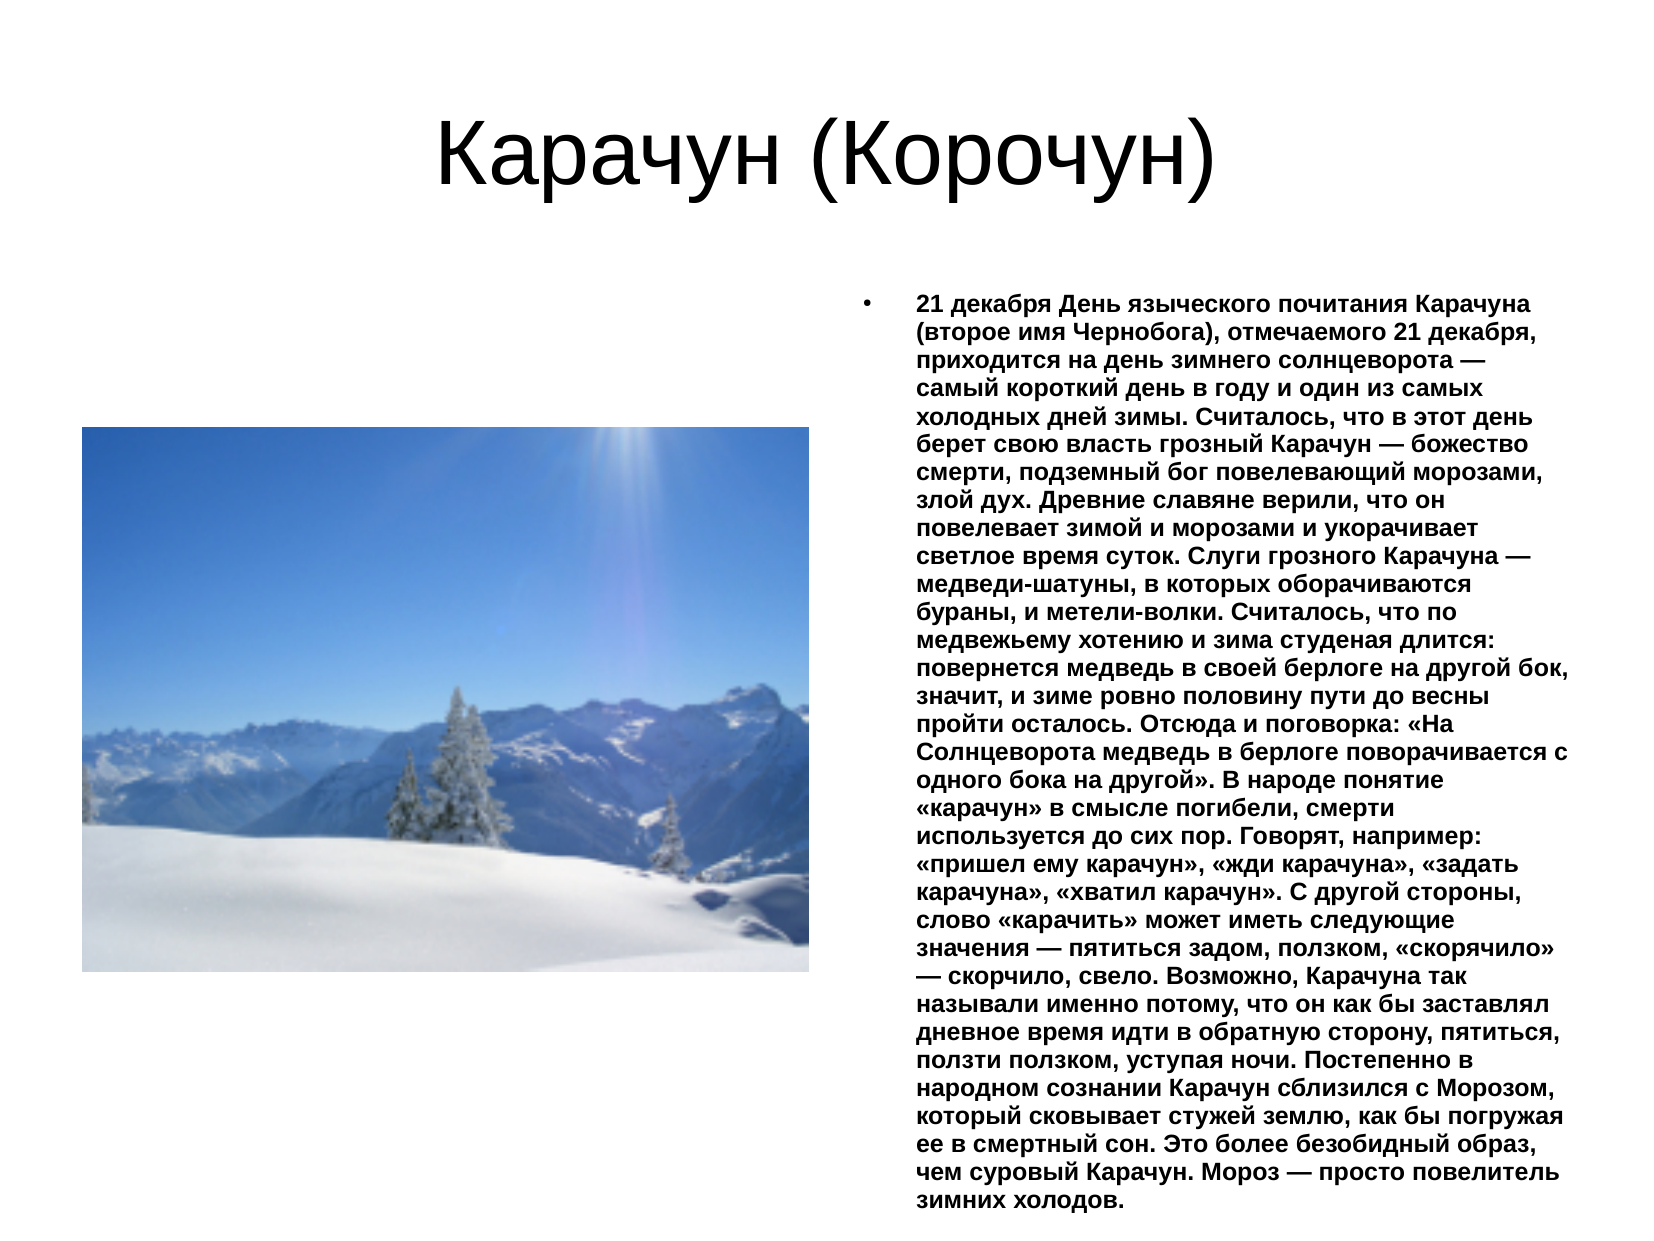

# Карачун (Корочун)
21 декабря День языческого почитания Карачуна (второе имя Чернобога), отмечаемого 21 декабря, приходится на день зимнего солнцеворота — самый короткий день в году и один из самых холодных дней зимы. Считалось, что в этот день берет свою власть грозный Карачун — божество смерти, подземный бог повелевающий морозами, злой дух. Древние славяне верили, что он повелевает зимой и морозами и укорачивает светлое время суток. Слуги грозного Карачуна — медведи-шатуны, в которых оборачиваются бураны, и метели-волки. Считалось, что по медвежьему хотению и зима студеная длится: повернется медведь в своей берлоге на другой бок, значит, и зиме ровно половину пути до весны пройти осталось. Отсюда и поговорка: «На Солнцеворота медведь в берлоге поворачивается с одного бока на другой». В народе понятие «карачун» в смысле погибели, смерти используется до сих пор. Говорят, например: «пришел ему карачун», «жди карачуна», «задать карачуна», «хватил карачун». С другой стороны, слово «карачить» может иметь следующие значения — пятиться задом, ползком, «скорячило» — скорчило, свело. Возможно, Карачуна так называли именно потому, что он как бы заставлял дневное время идти в обратную сторону, пятиться, ползти ползком, уступая ночи. Постепенно в народном сознании Карачун сблизился с Морозом, который сковывает стужей землю, как бы погружая ее в смертный сон. Это более безобидный образ, чем суровый Карачун. Мороз — просто повелитель зимних холодов.